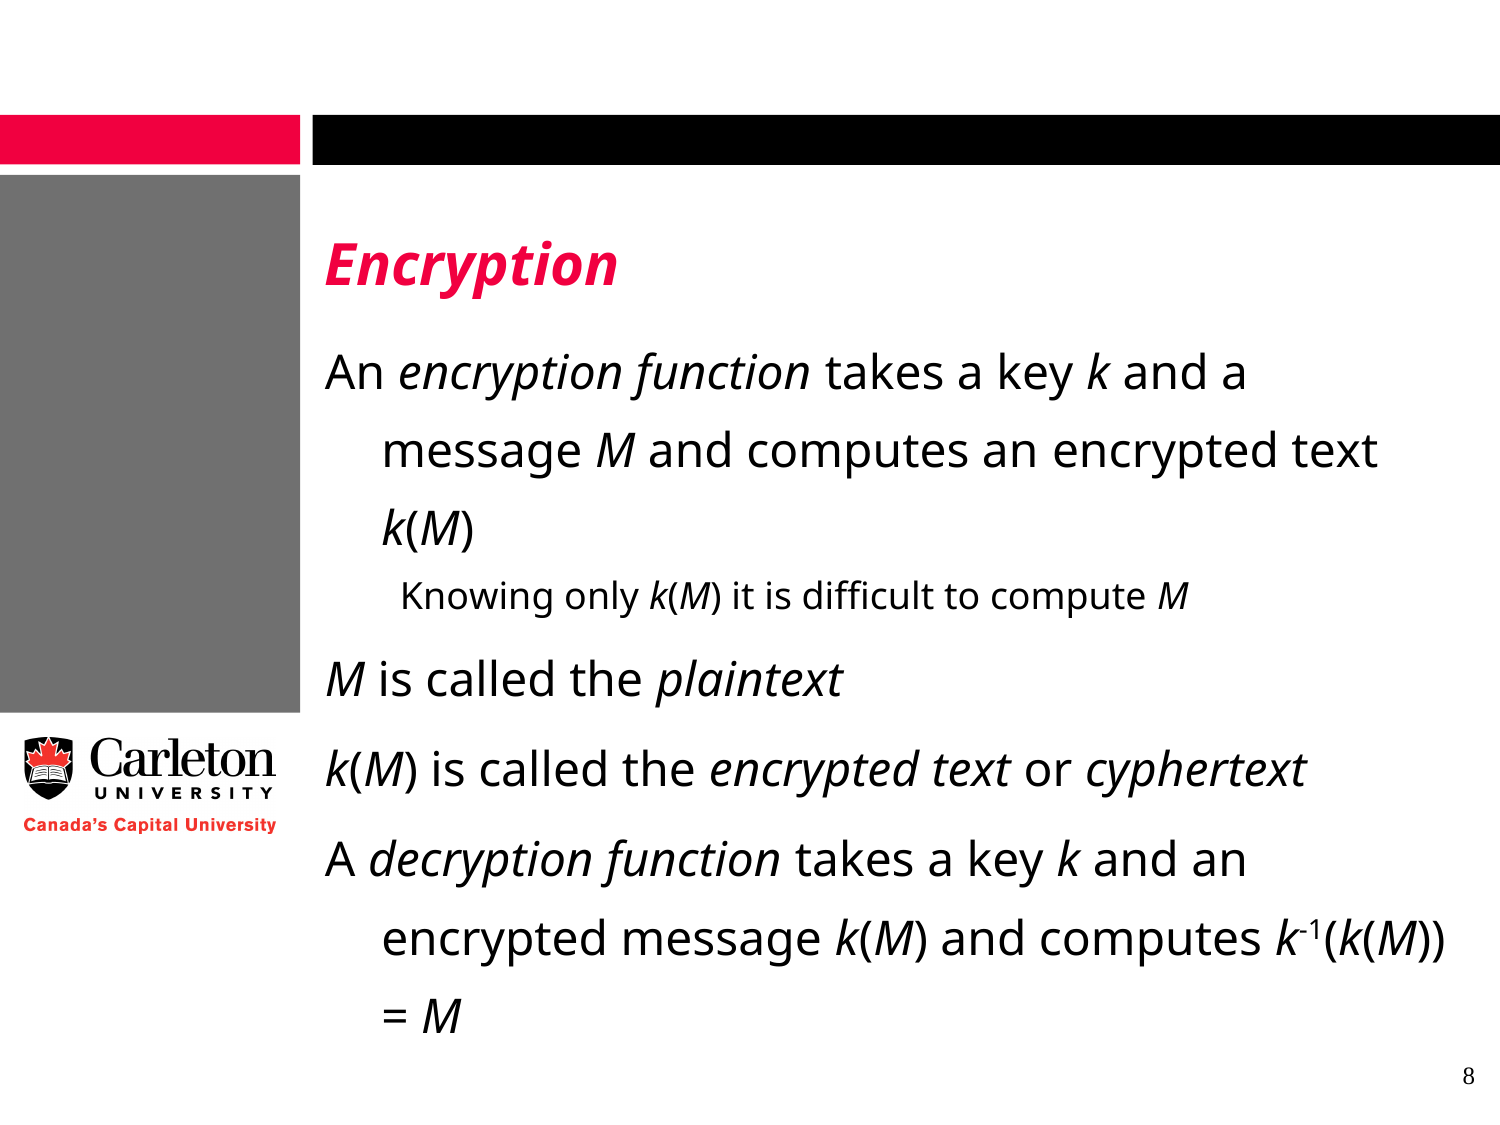

# Encryption
An encryption function takes a key k and a message M and computes an encrypted text k(M)
Knowing only k(M) it is difficult to compute M
M is called the plaintext
k(M) is called the encrypted text or cyphertext
A decryption function takes a key k and an encrypted message k(M) and computes k-1(k(M)) = M
8